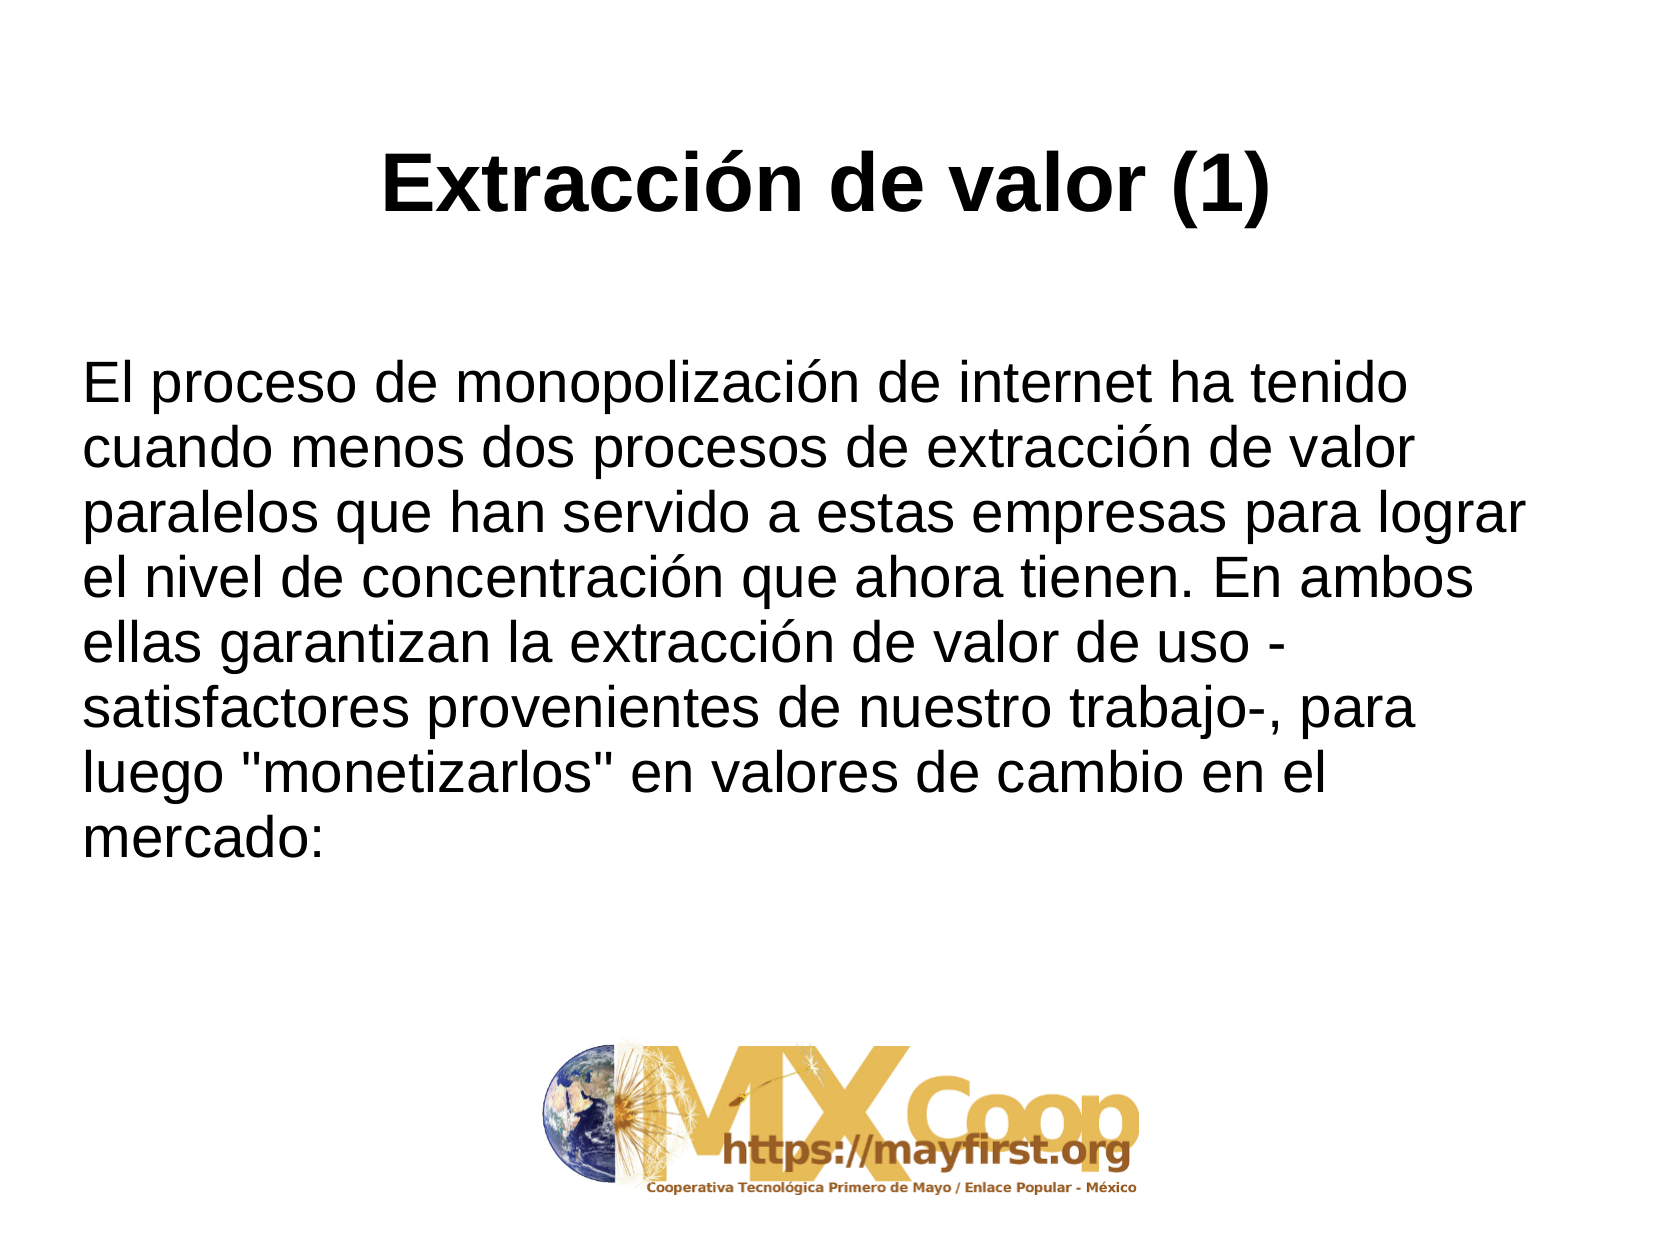

# Extracción de valor (1)
El proceso de monopolización de internet ha tenido cuando menos dos procesos de extracción de valor paralelos que han servido a estas empresas para lograr el nivel de concentración que ahora tienen. En ambos ellas garantizan la extracción de valor de uso -satisfactores provenientes de nuestro trabajo-, para luego "monetizarlos" en valores de cambio en el mercado: